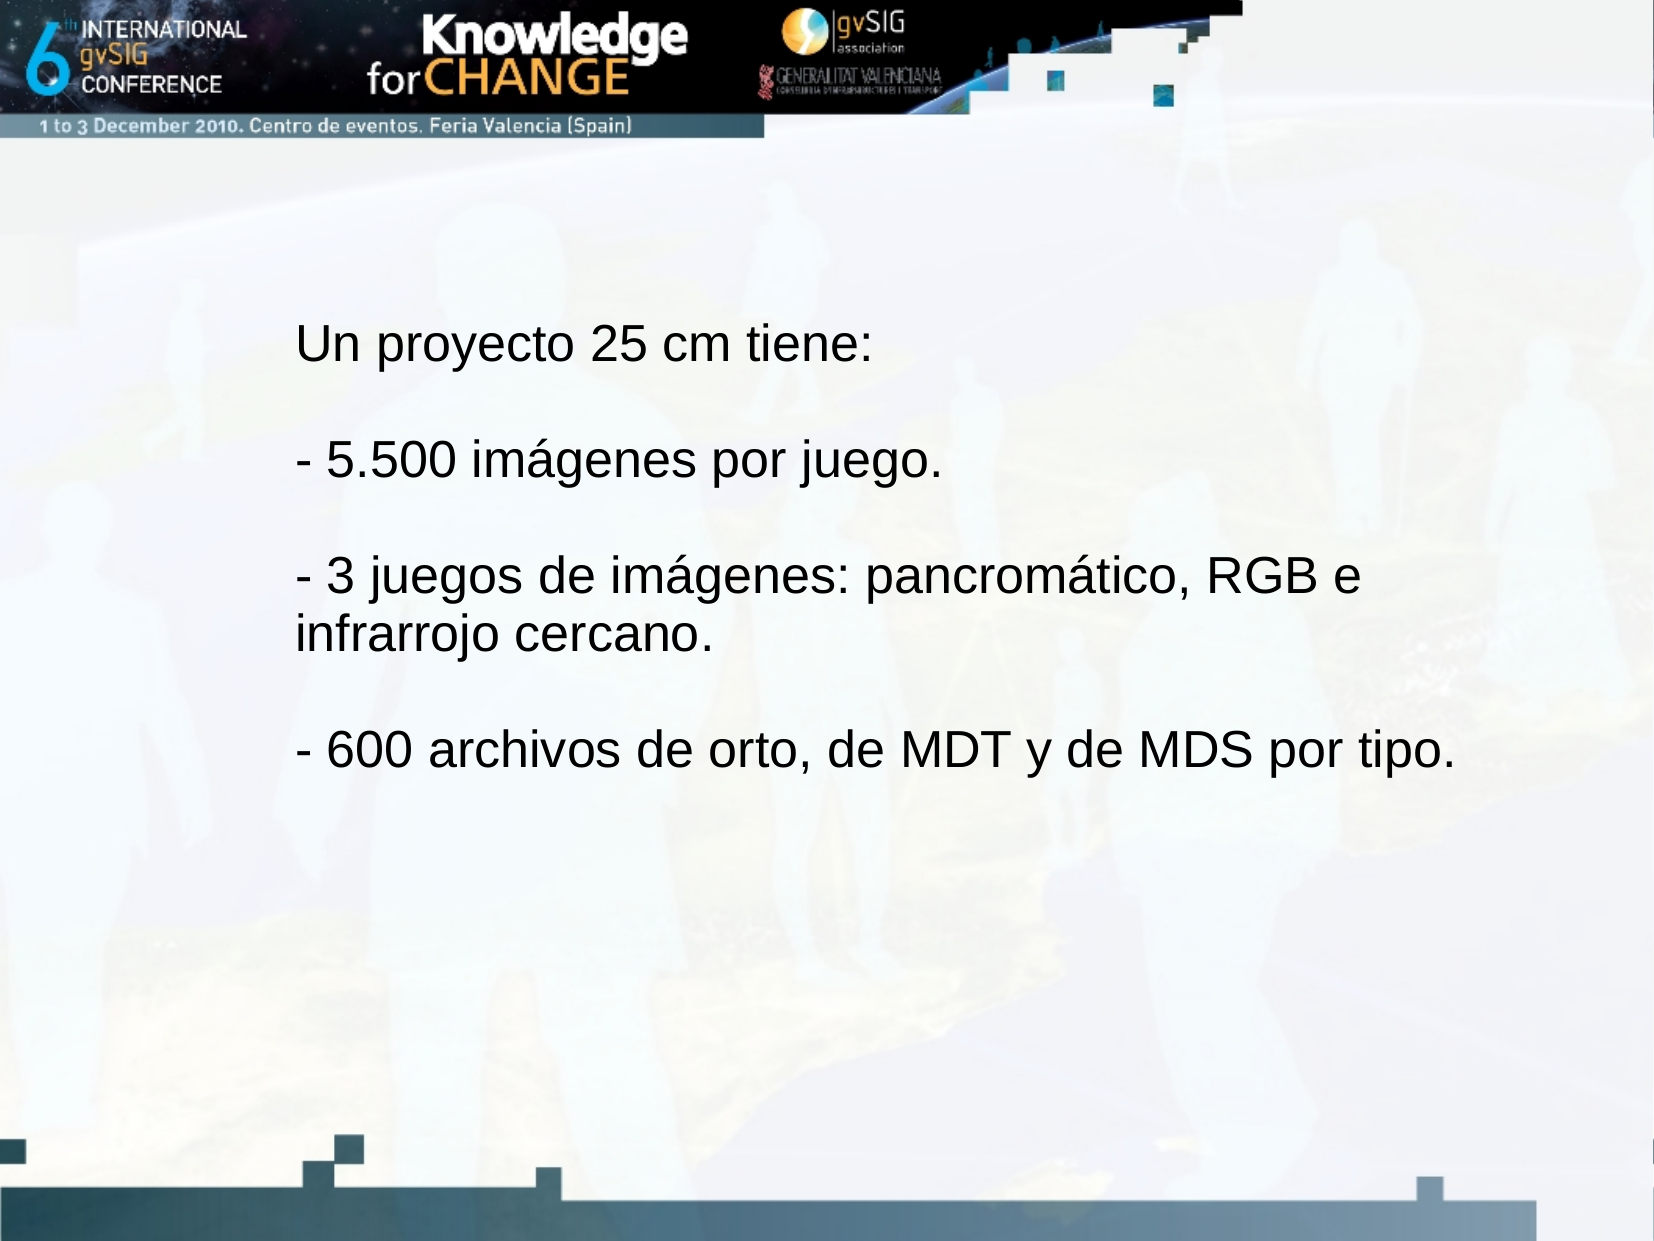

# Un proyecto 25 cm tiene:
- 5.500 imágenes por juego.
- 3 juegos de imágenes: pancromático, RGB e infrarrojo cercano.
- 600 archivos de orto, de MDT y de MDS por tipo.